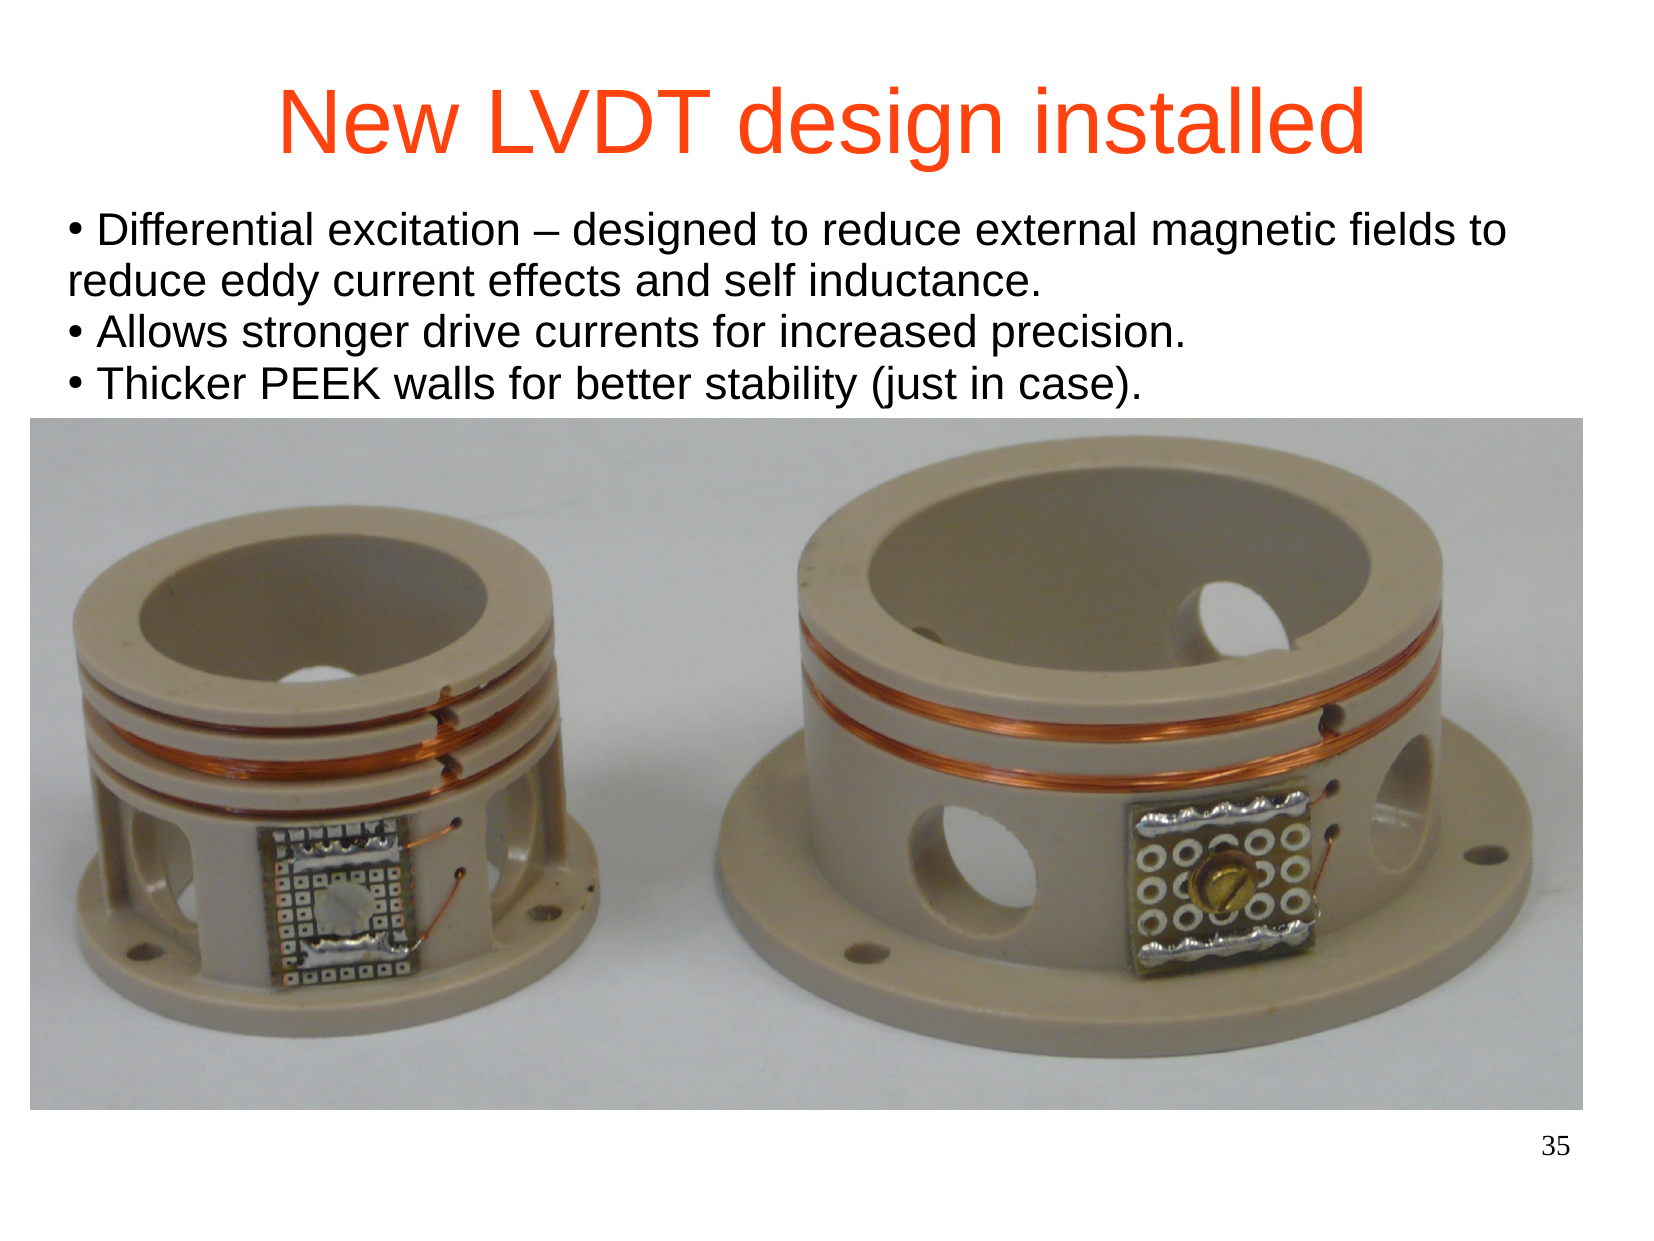

# New LVDT design installed
 Differential excitation – designed to reduce external magnetic fields to reduce eddy current effects and self inductance.
 Allows stronger drive currents for increased precision.
 Thicker PEEK walls for better stability (just in case).
35